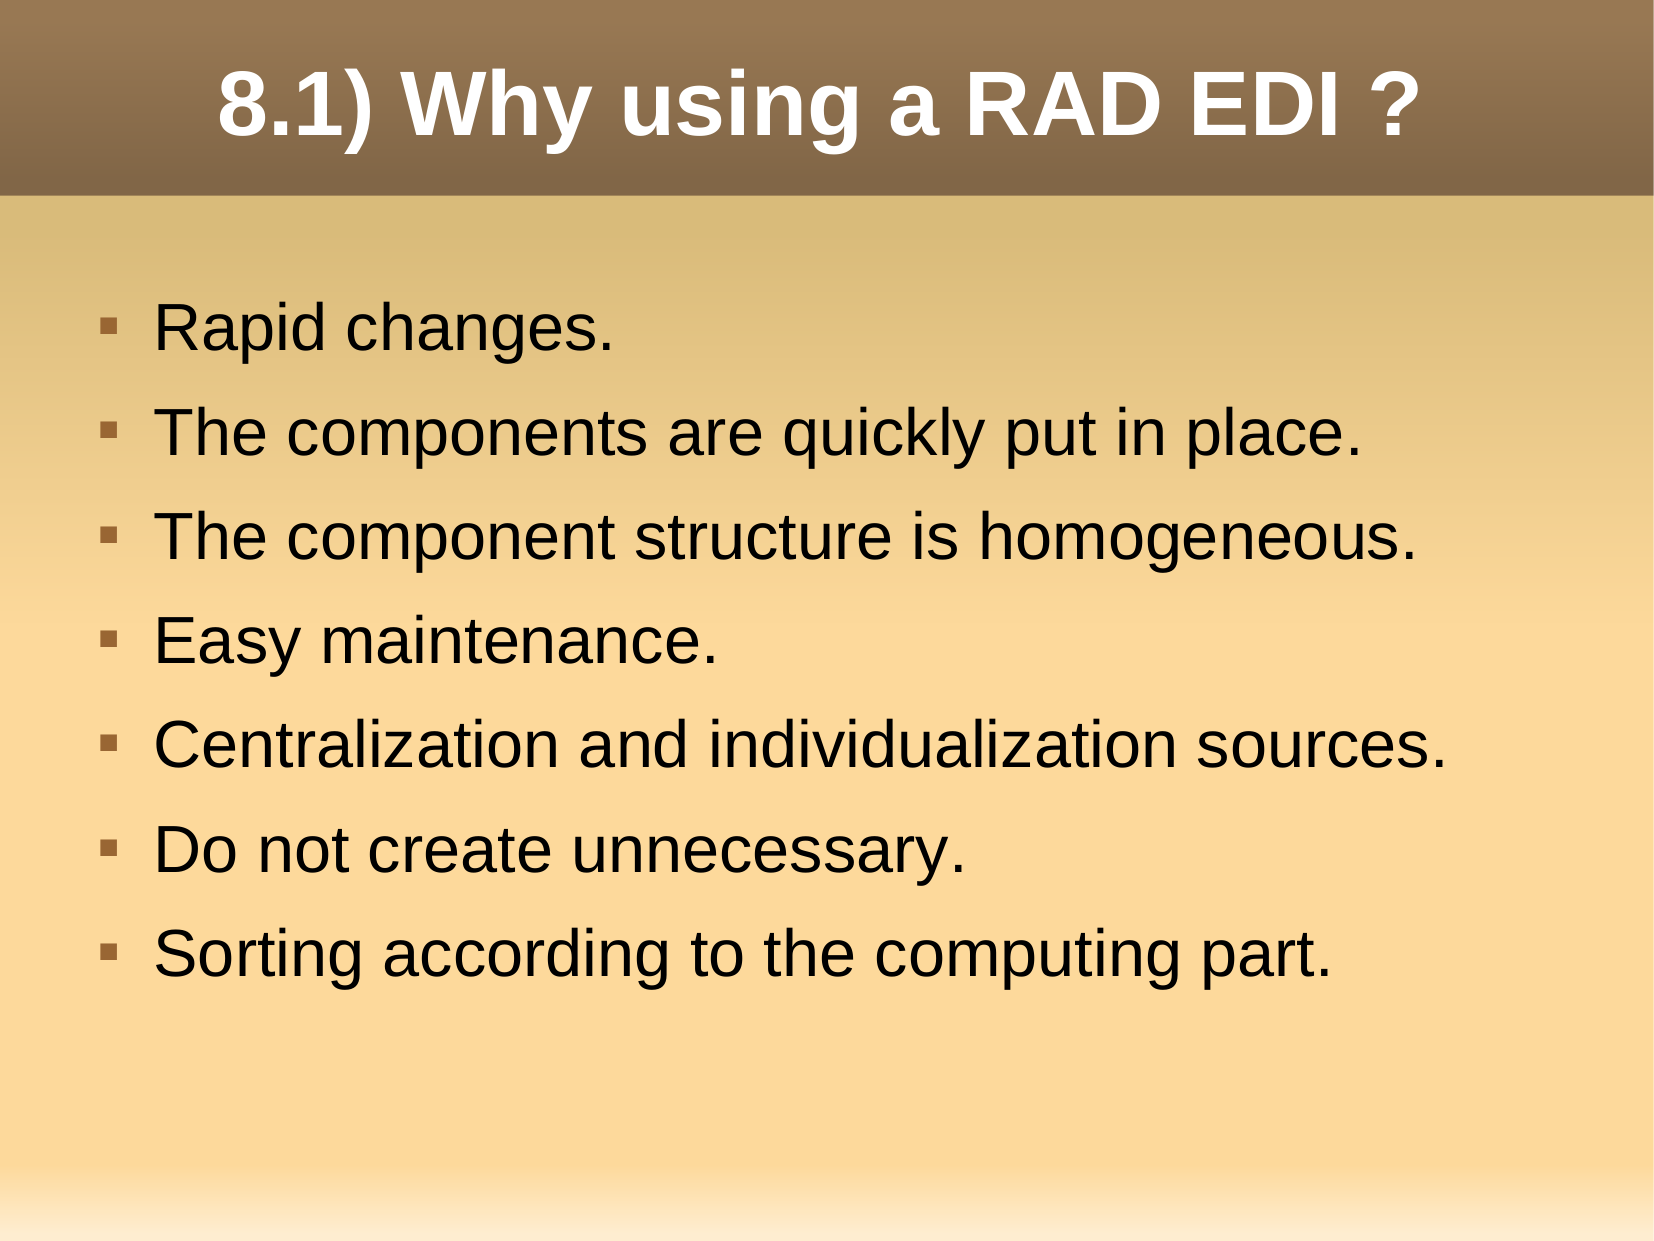

# 8.1) Why using a RAD EDI ?
Rapid changes.
The components are quickly put in place.
The component structure is homogeneous.
Easy maintenance.
Centralization and individualization sources.
Do not create unnecessary.
Sorting according to the computing part.